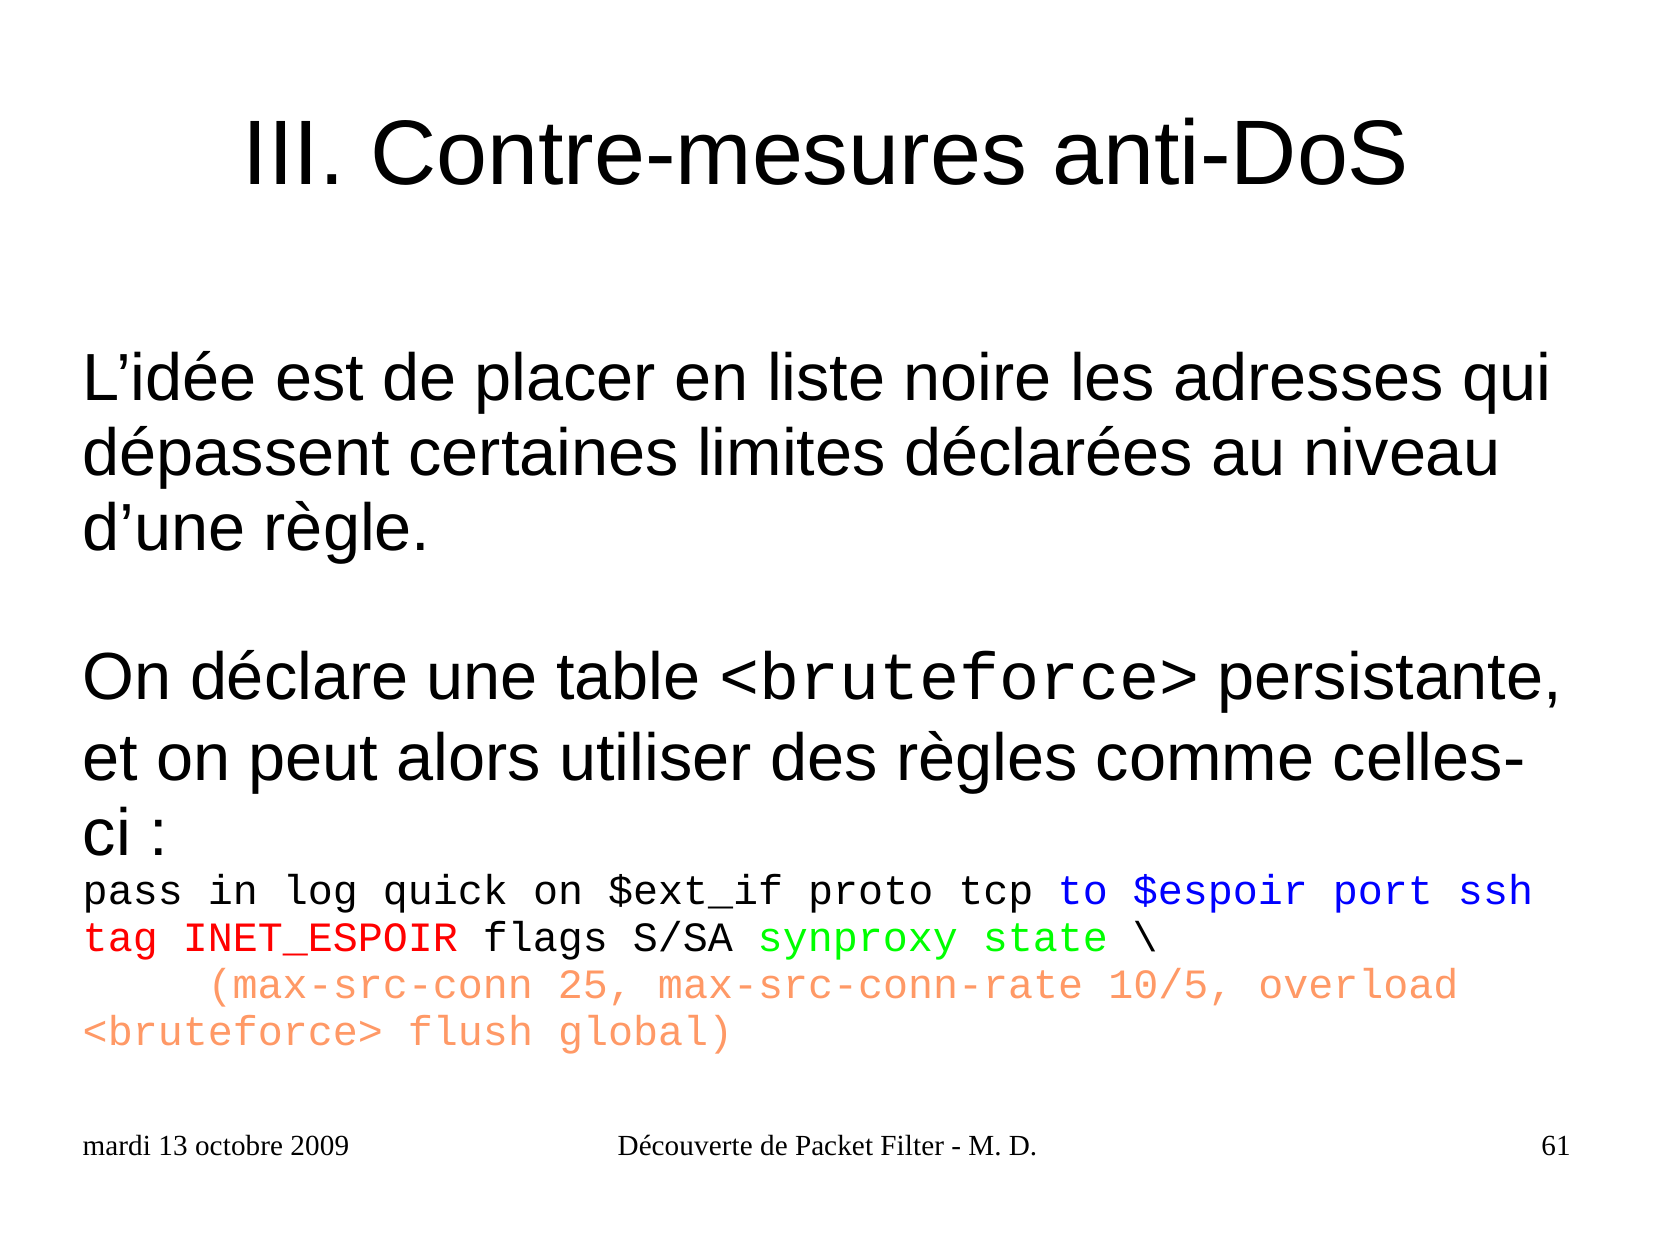

# III. Contre-mesures anti-DoS
L’idée est de placer en liste noire les adresses qui dépassent certaines limites déclarées au niveau d’une règle.
On déclare une table <bruteforce> persistante, et on peut alors utiliser des règles comme celles-ci :
pass in log quick on $ext_if proto tcp to $espoir port ssh tag INET_ESPOIR flags S/SA synproxy state \
 (max-src-conn 25, max-src-conn-rate 10/5, overload <bruteforce> flush global)
mardi 13 octobre 2009
Découverte de Packet Filter - M. D.
61